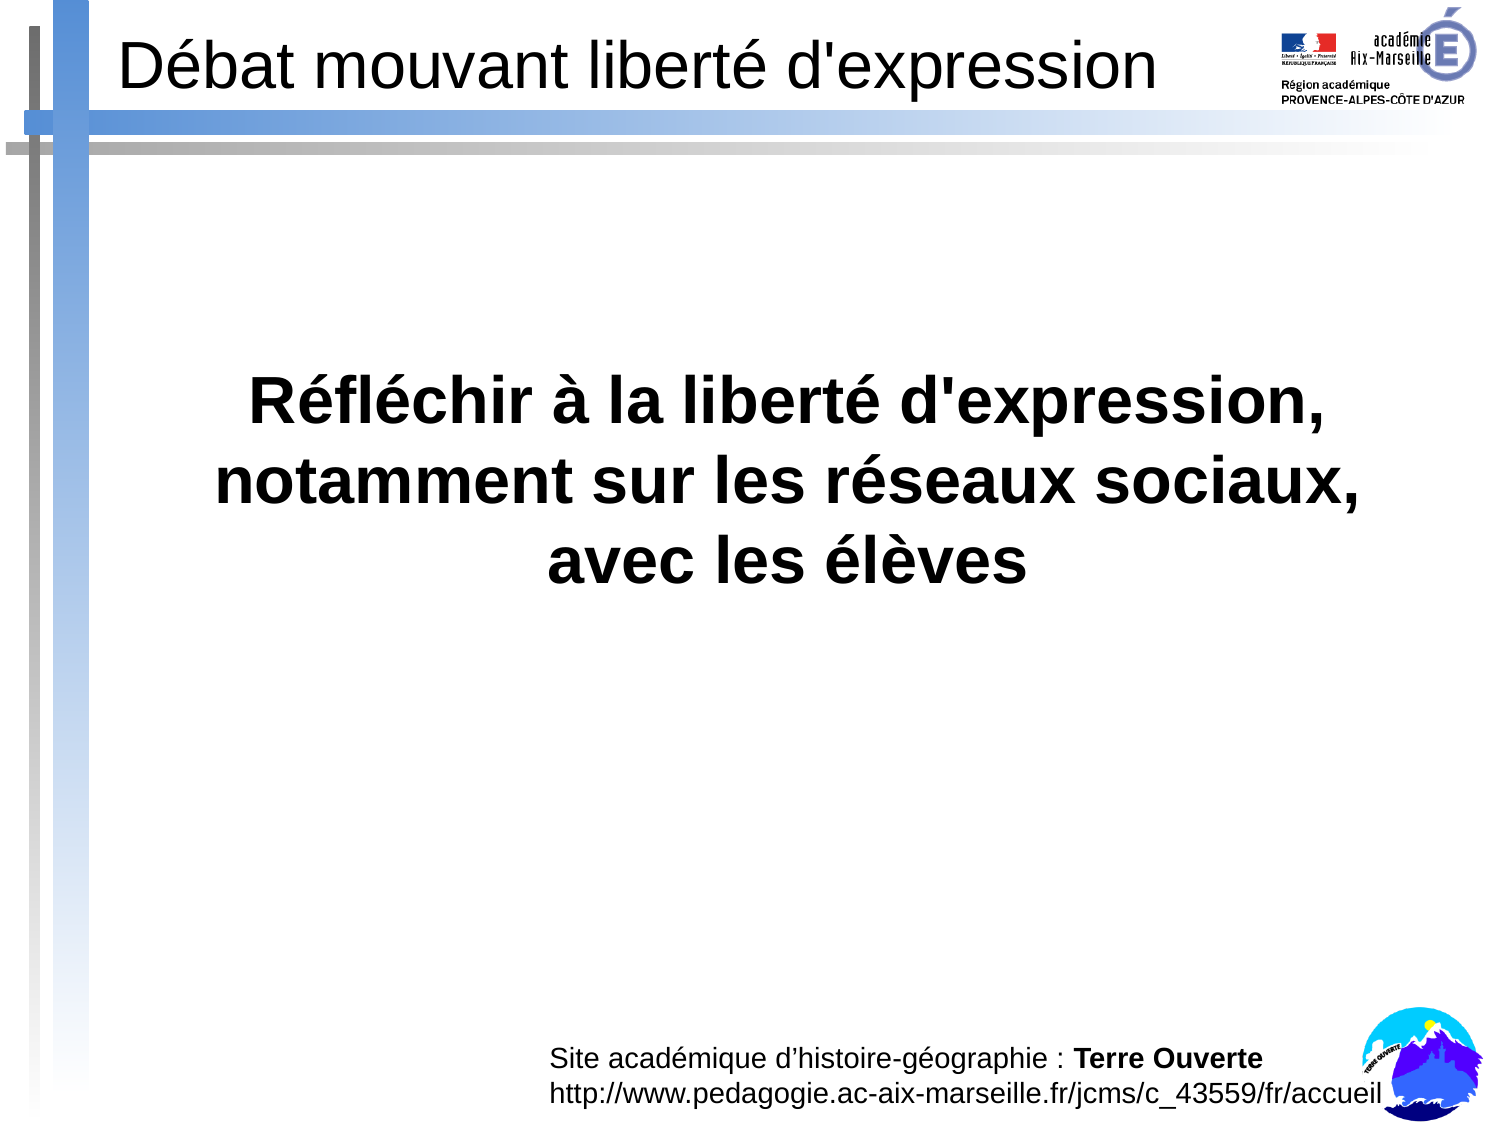

Débat mouvant liberté d'expression
Réfléchir à la liberté d'expression, notamment sur les réseaux sociaux, avec les élèves
Site académique d’histoire-géographie : Terre Ouverte
http://www.pedagogie.ac-aix-marseille.fr/jcms/c_43559/fr/accueil